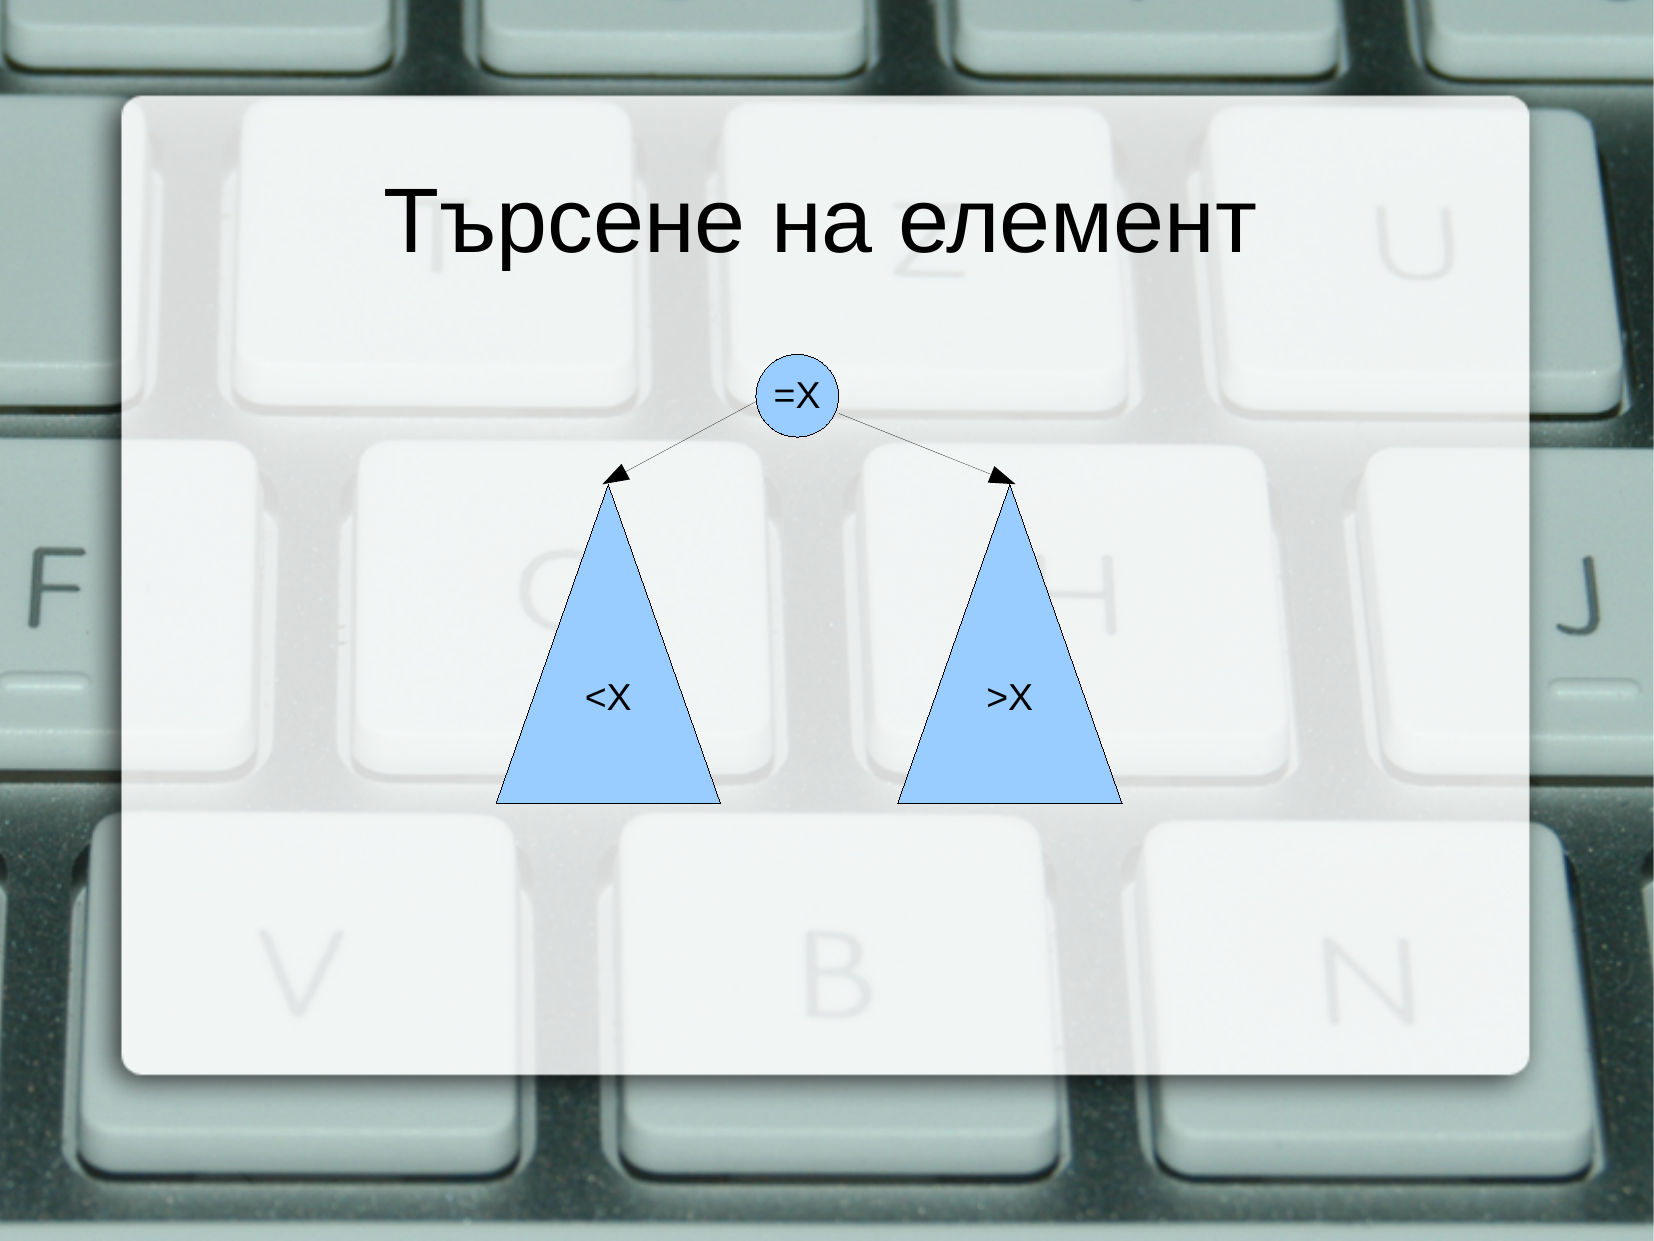

# Търсене на елемент
=X
<X
>X